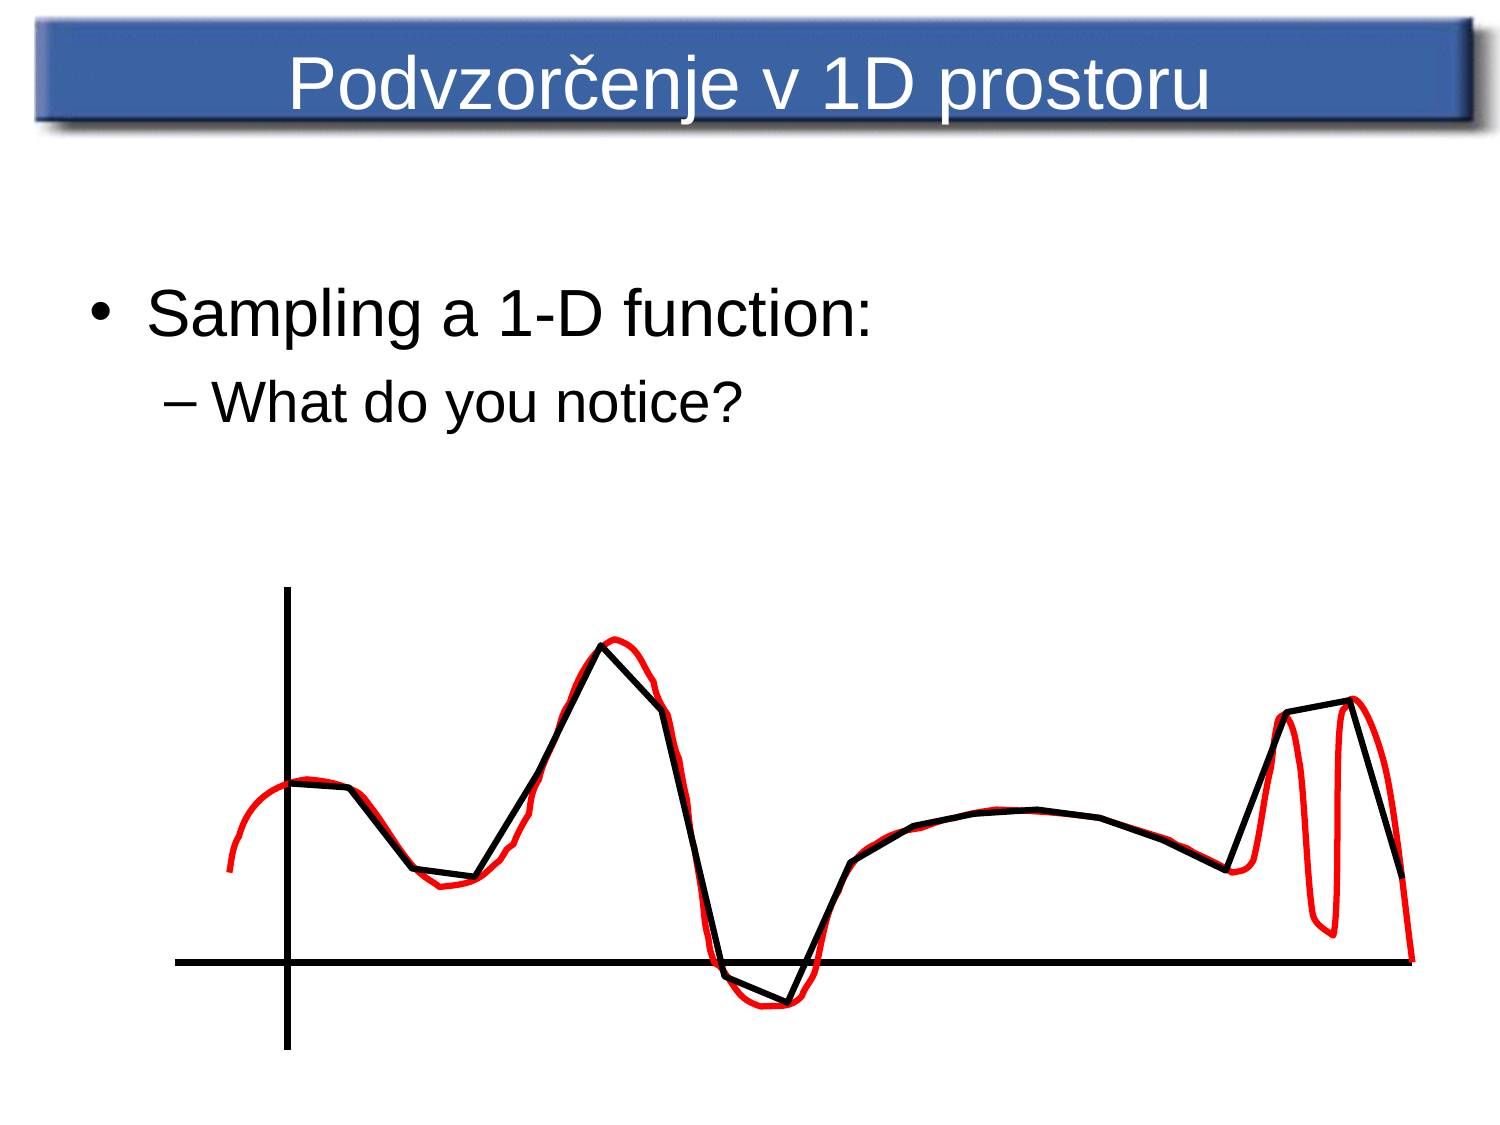

Podvzorčenje v 1D prostoru
# Sampling a 1-D function:
What do you notice?